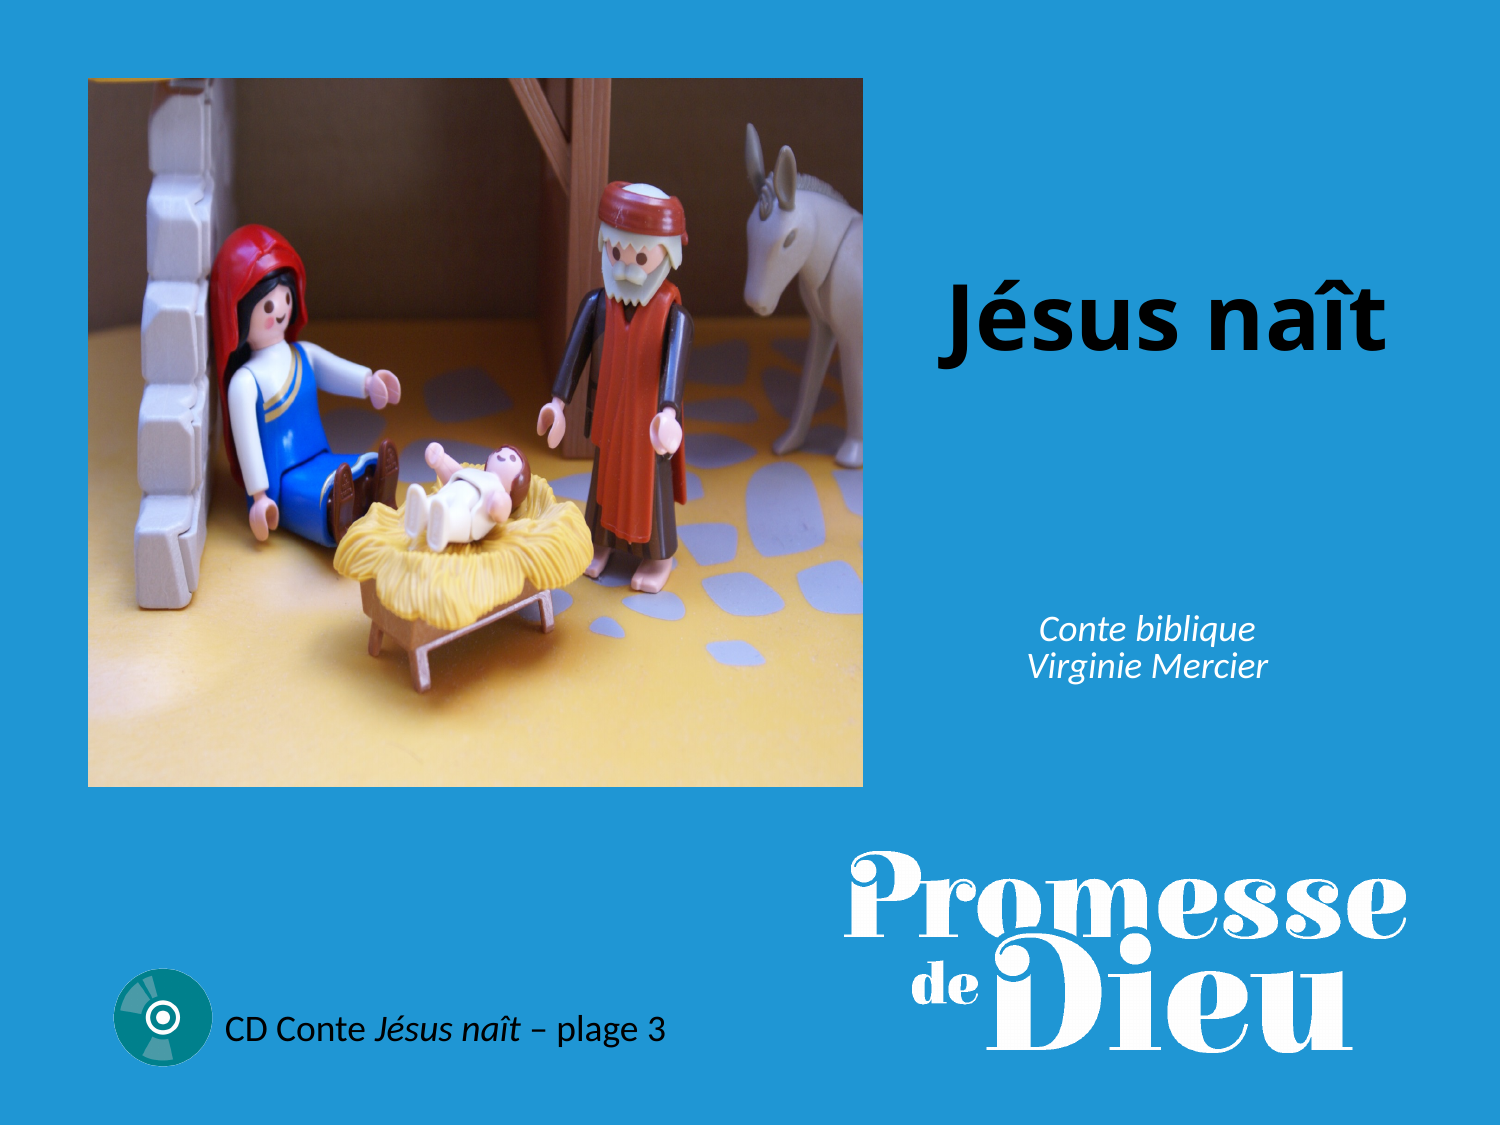

# Jésus naît
Conte biblique
Virginie Mercier
CD Conte Jésus naît – plage 3